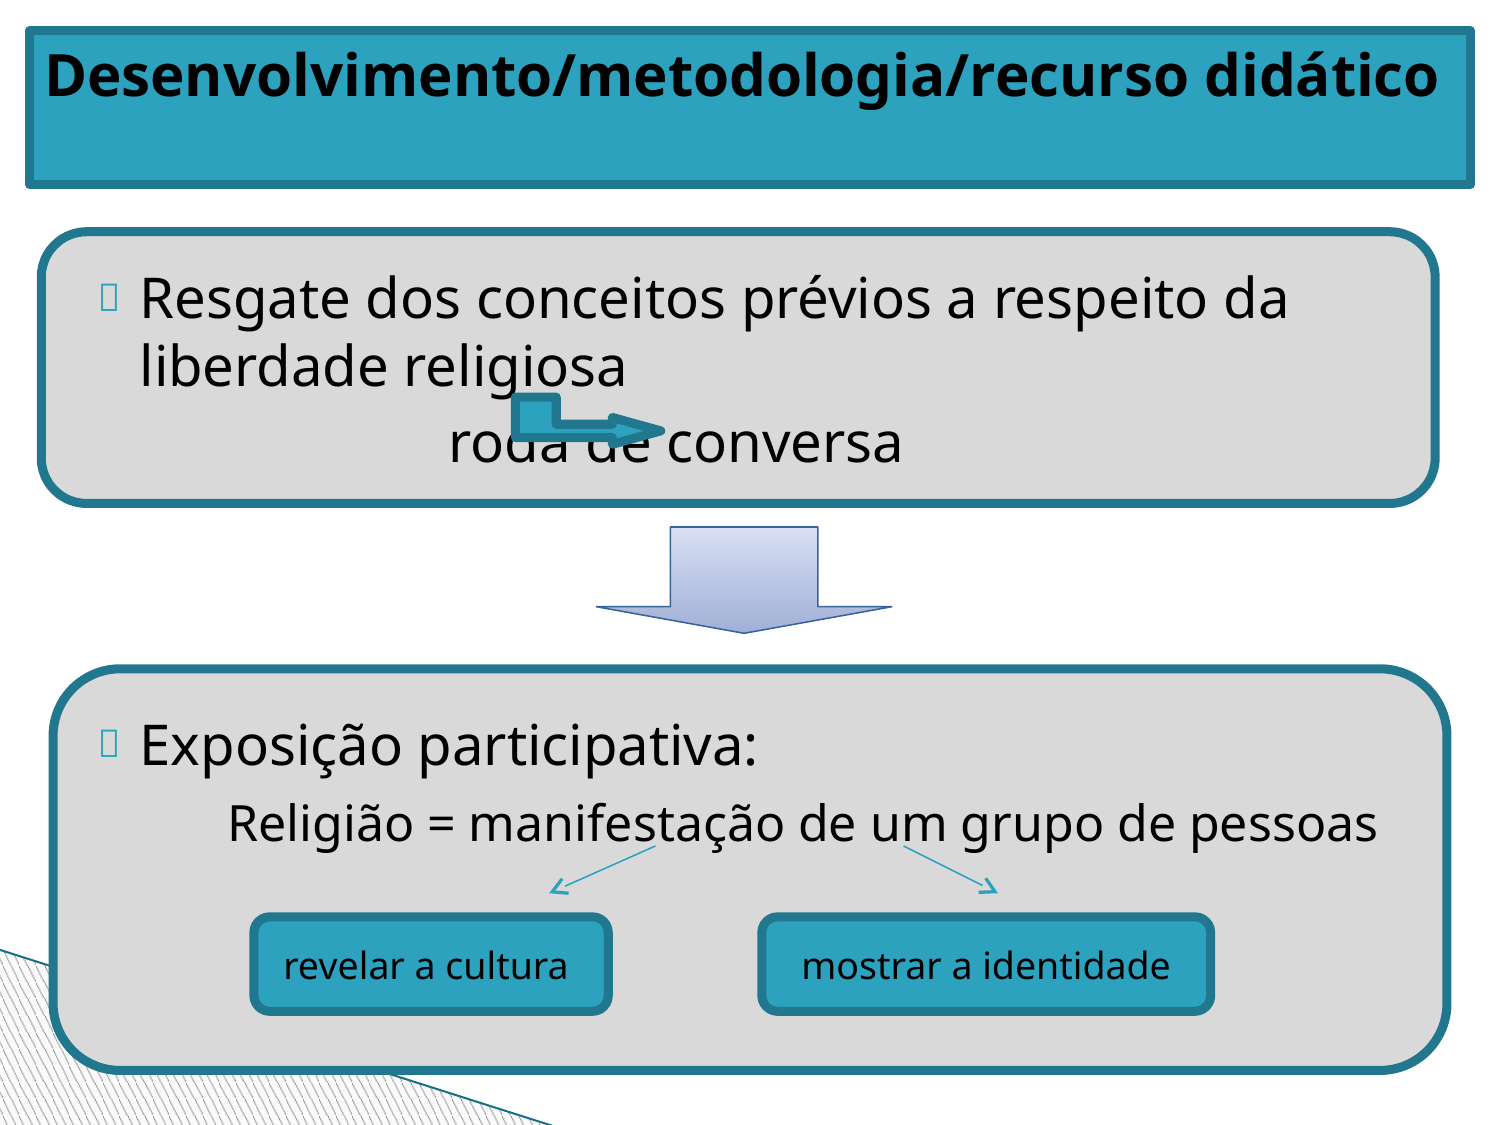

Desenvolvimento/metodologia/recurso didático
# Resgate dos conceitos prévios a respeito da liberdade religiosa
					roda de conversa
Exposição participativa:
		Religião = manifestação de um grupo de pessoas
revelar a cultura
mostrar a identidade